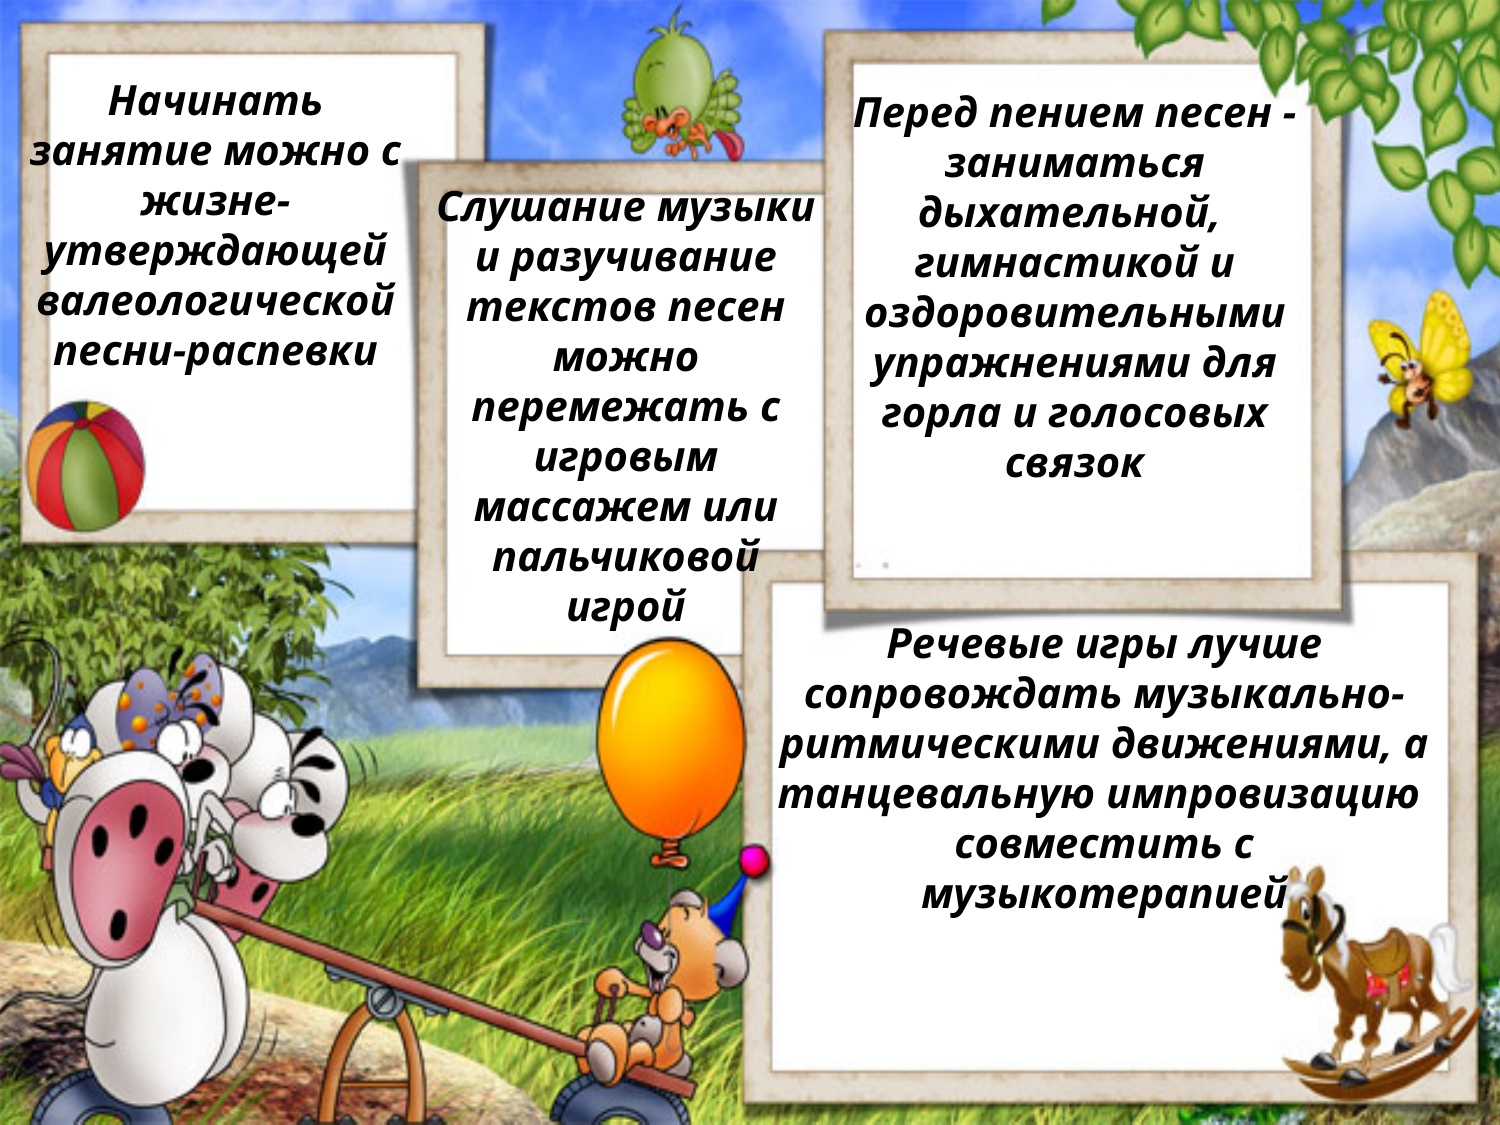

Начинать занятие можно с жизне- утверждающей валеологической песни-распевки
Перед пением песен - заниматься дыхательной, гимнастикой и оздоровительными упражнениями для горла и голосовых связок
Слушание музыки и разучивание текстов песен можно перемежать с игровым массажем или пальчиковой игрой
Речевые игры лучше сопровождать музыкально-ритмическими движениями, а танцевальную импровизацию
совместить с музыкотерапией